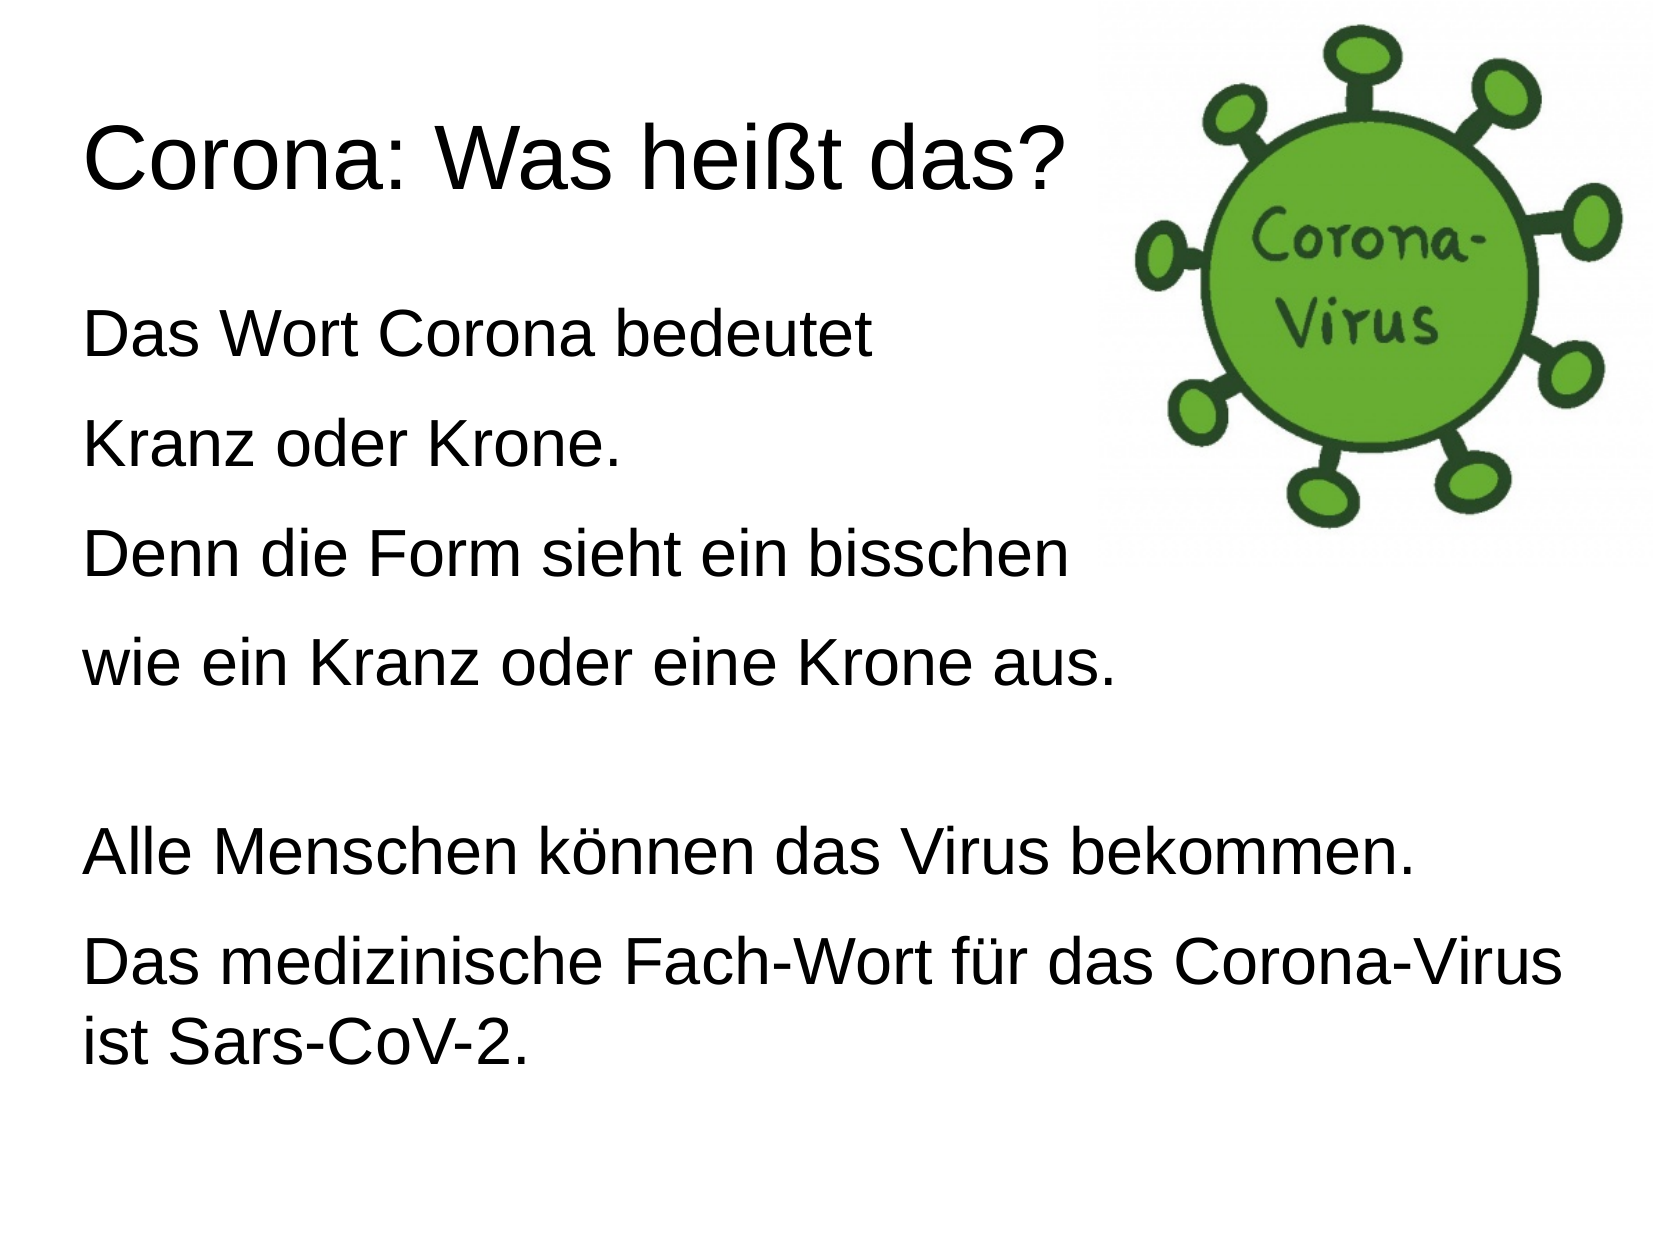

# Corona: Was heißt das?
Das Wort Corona bedeutet
Kranz oder Krone.
Denn die Form sieht ein bisschen
wie ein Kranz oder eine Krone aus.
Alle Menschen können das Virus bekommen.
Das medizinische Fach-Wort für das Corona-Virus ist Sars-CoV-2.